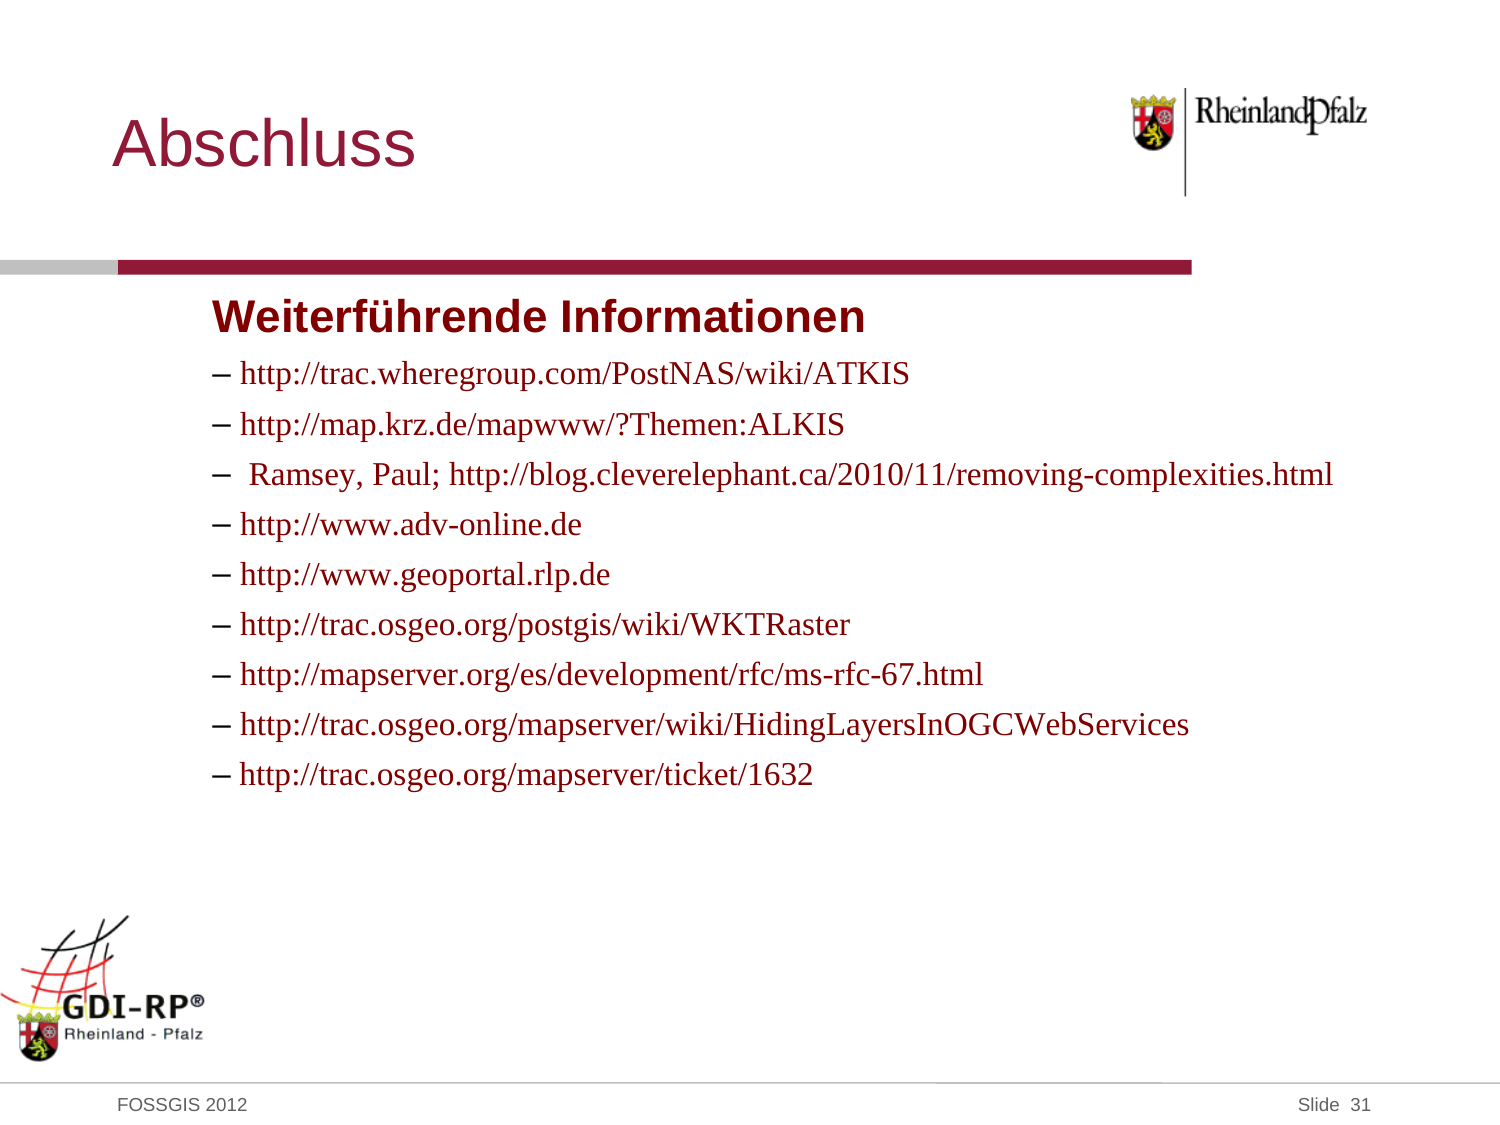

# Abschluss
Weiterführende Informationen
 http://trac.wheregroup.com/PostNAS/wiki/ATKIS
 http://map.krz.de/mapwww/?Themen:ALKIS
 Ramsey, Paul; http://blog.cleverelephant.ca/2010/11/removing-complexities.html
 http://www.adv-online.de
 http://www.geoportal.rlp.de
 http://trac.osgeo.org/postgis/wiki/WKTRaster
 http://mapserver.org/es/development/rfc/ms-rfc-67.html
 http://trac.osgeo.org/mapserver/wiki/HidingLayersInOGCWebServices
 http://trac.osgeo.org/mapserver/ticket/1632